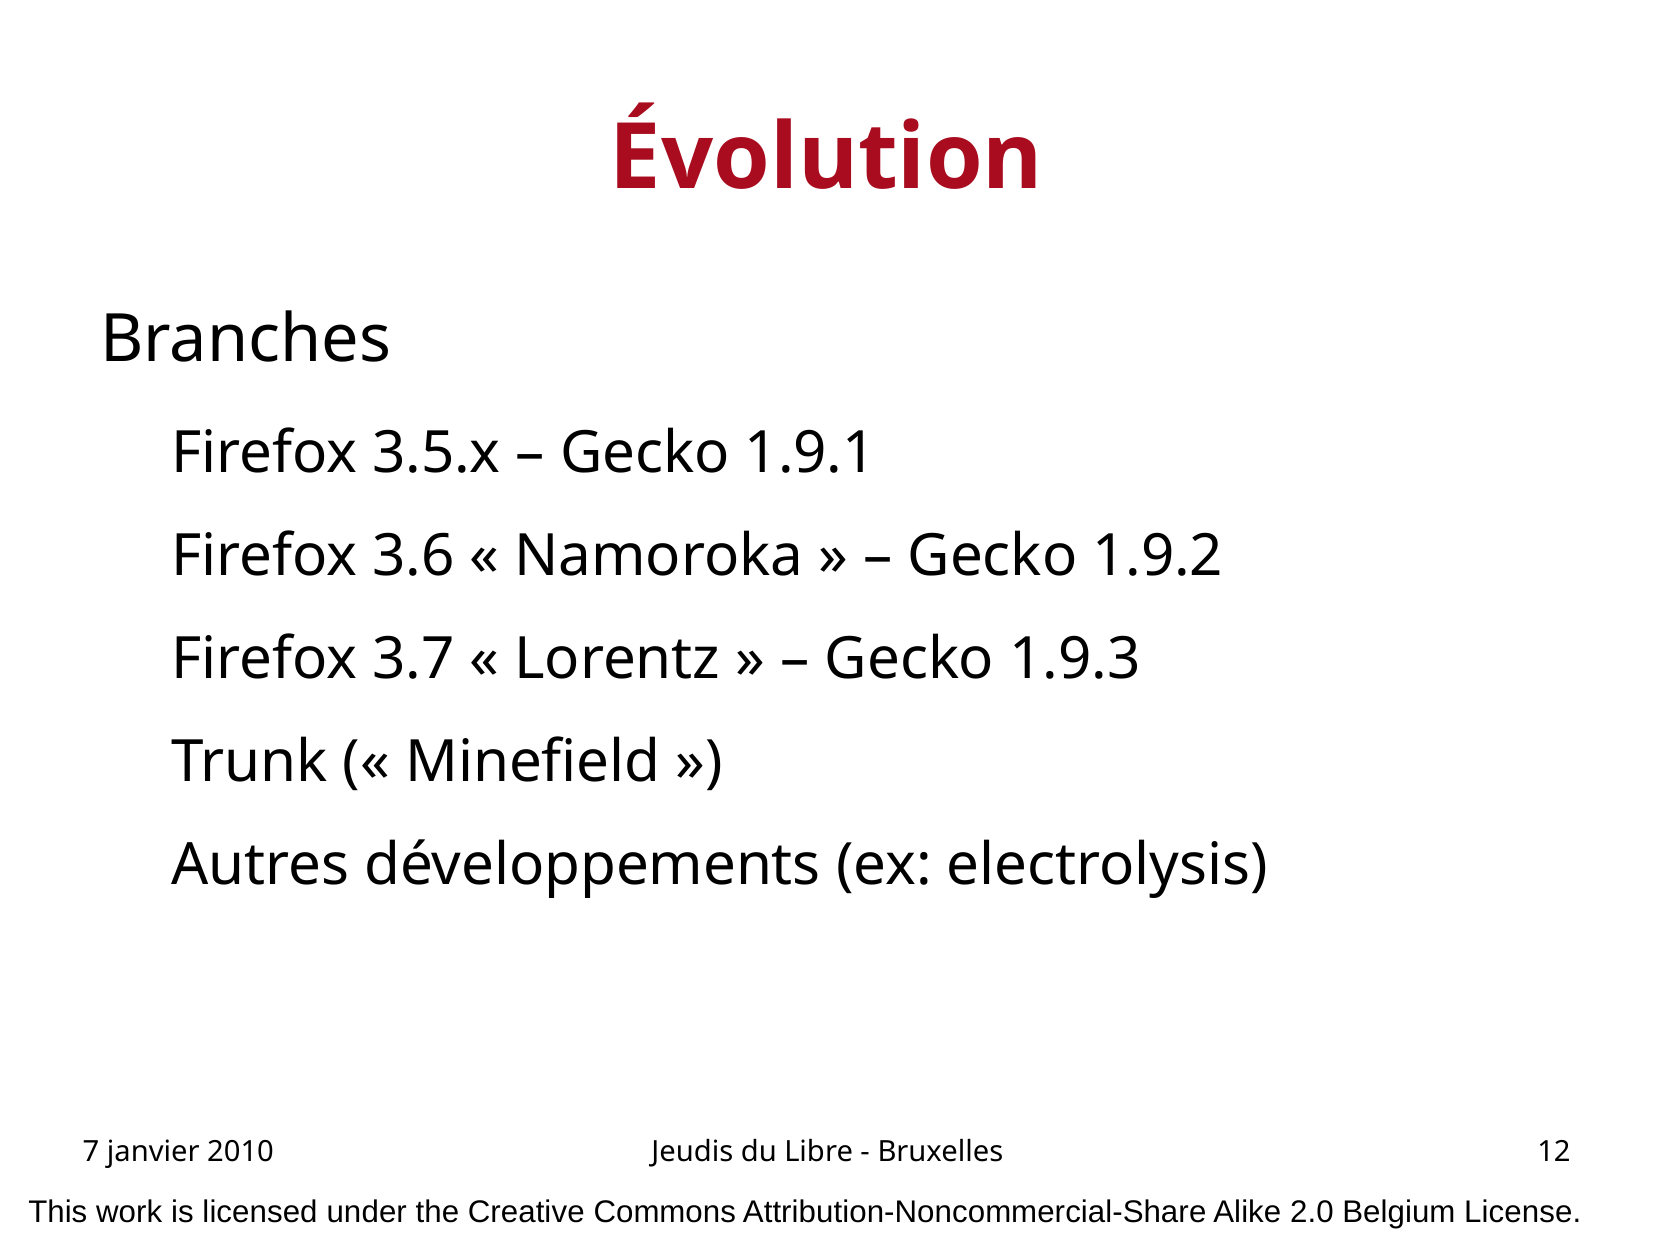

# Évolution
Branches
Firefox 3.5.x – Gecko 1.9.1
Firefox 3.6 « Namoroka » – Gecko 1.9.2
Firefox 3.7 « Lorentz » – Gecko 1.9.3
Trunk (« Minefield »)
Autres développements (ex: electrolysis)
7 janvier 2010
Jeudis du Libre - Bruxelles
12
This work is licensed under the Creative Commons Attribution-Noncommercial-Share Alike 2.0 Belgium License.